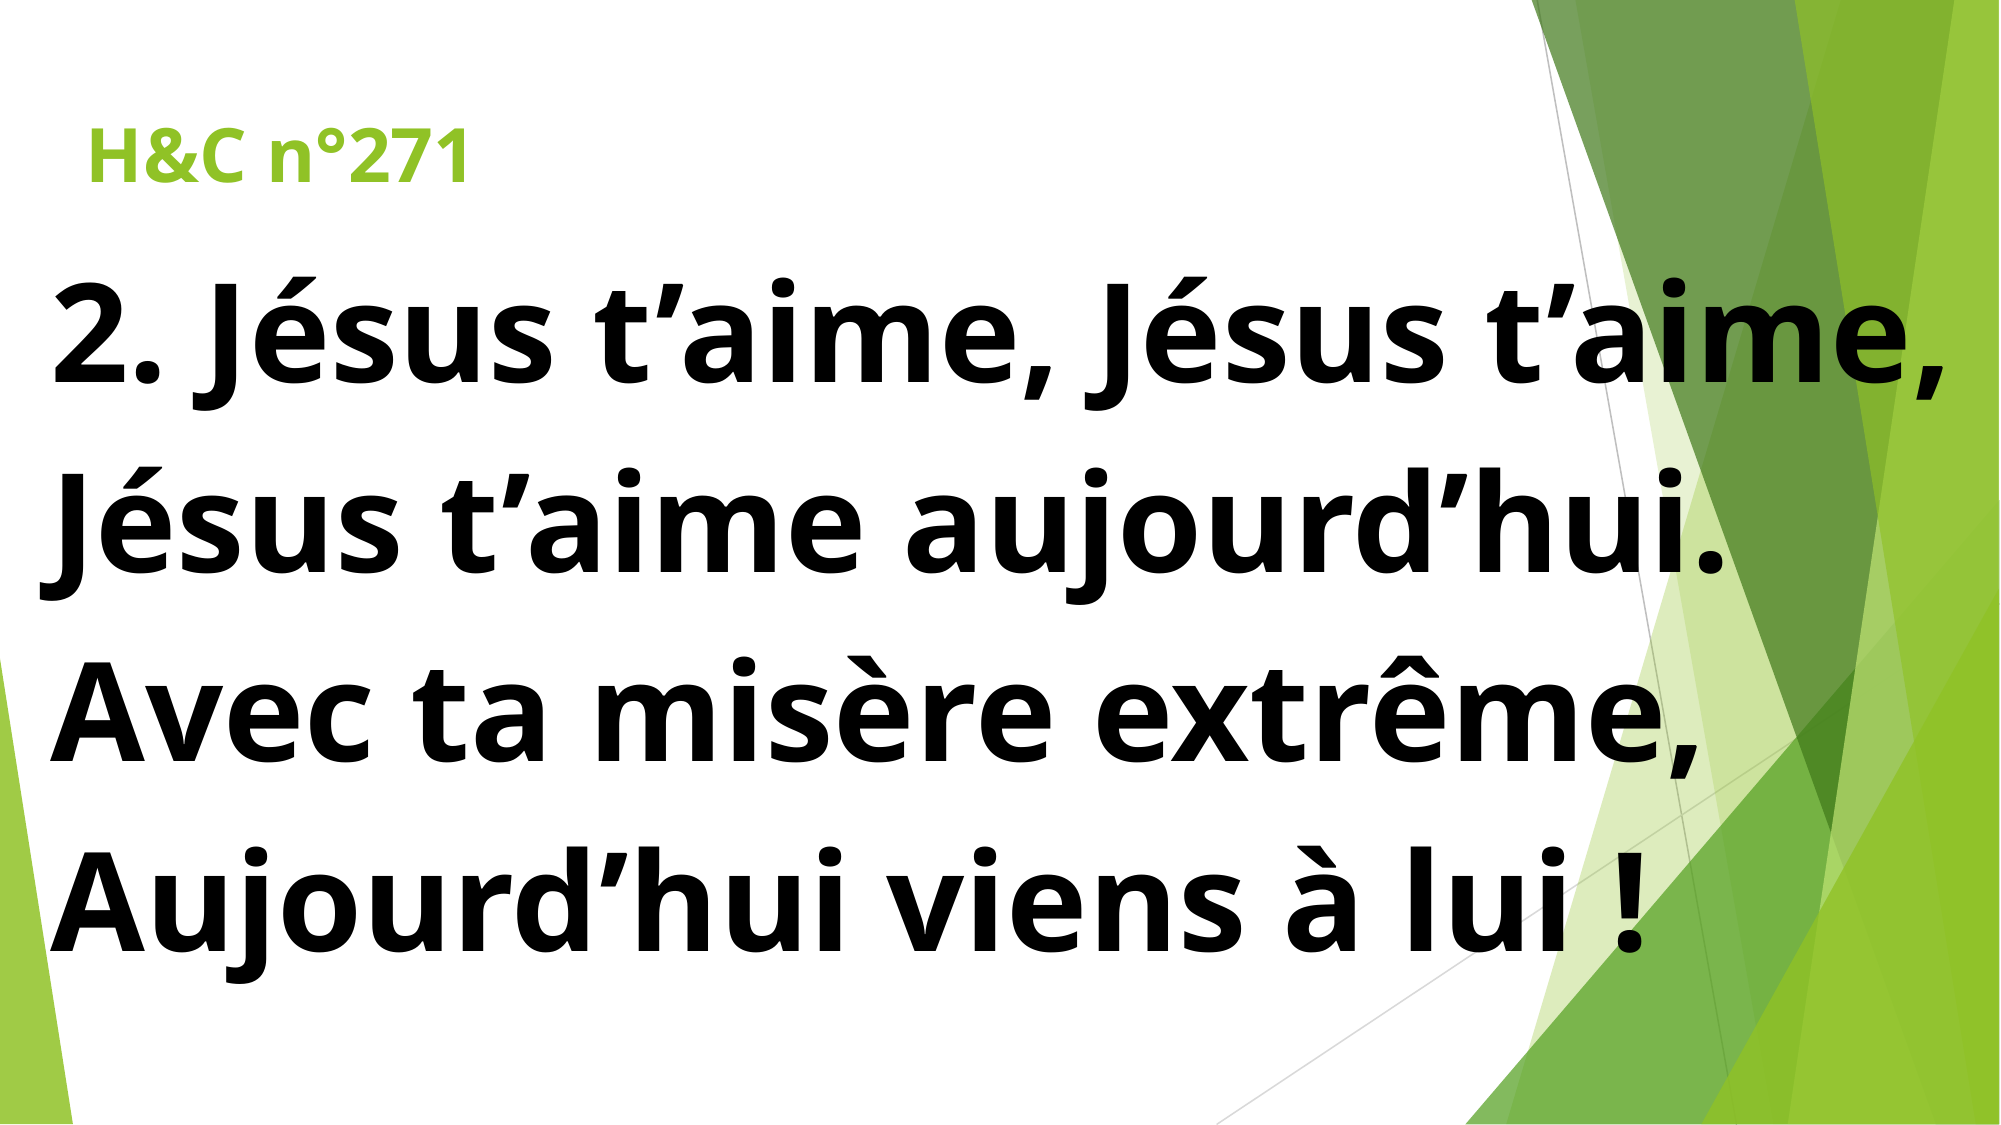

H&C n°271
2. Jésus t’aime, Jésus t’aime,
Jésus t’aime aujourd’hui.
Avec ta misère extrême,
Aujourd’hui viens à lui !